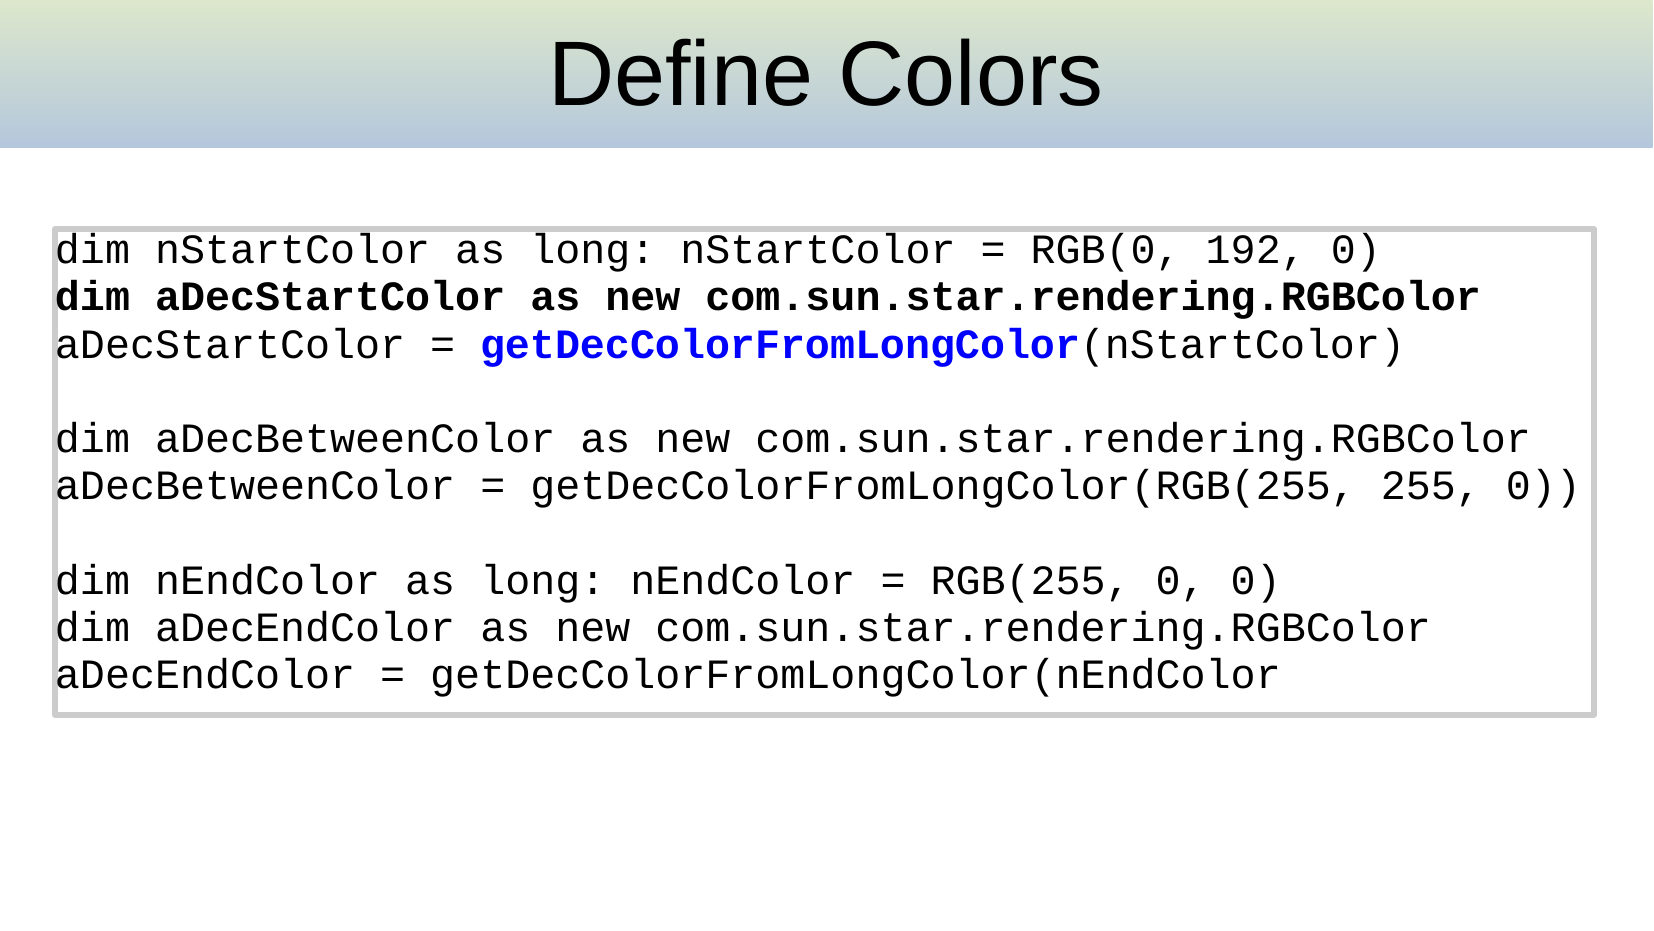

# Define Colors
dim nStartColor as long: nStartColor = RGB(0, 192, 0)
dim aDecStartColor as new com.sun.star.rendering.RGBColor
aDecStartColor = getDecColorFromLongColor(nStartColor)
dim aDecBetweenColor as new com.sun.star.rendering.RGBColor
aDecBetweenColor = getDecColorFromLongColor(RGB(255, 255, 0))
dim nEndColor as long: nEndColor = RGB(255, 0, 0)
dim aDecEndColor as new com.sun.star.rendering.RGBColor
aDecEndColor = getDecColorFromLongColor(nEndColor